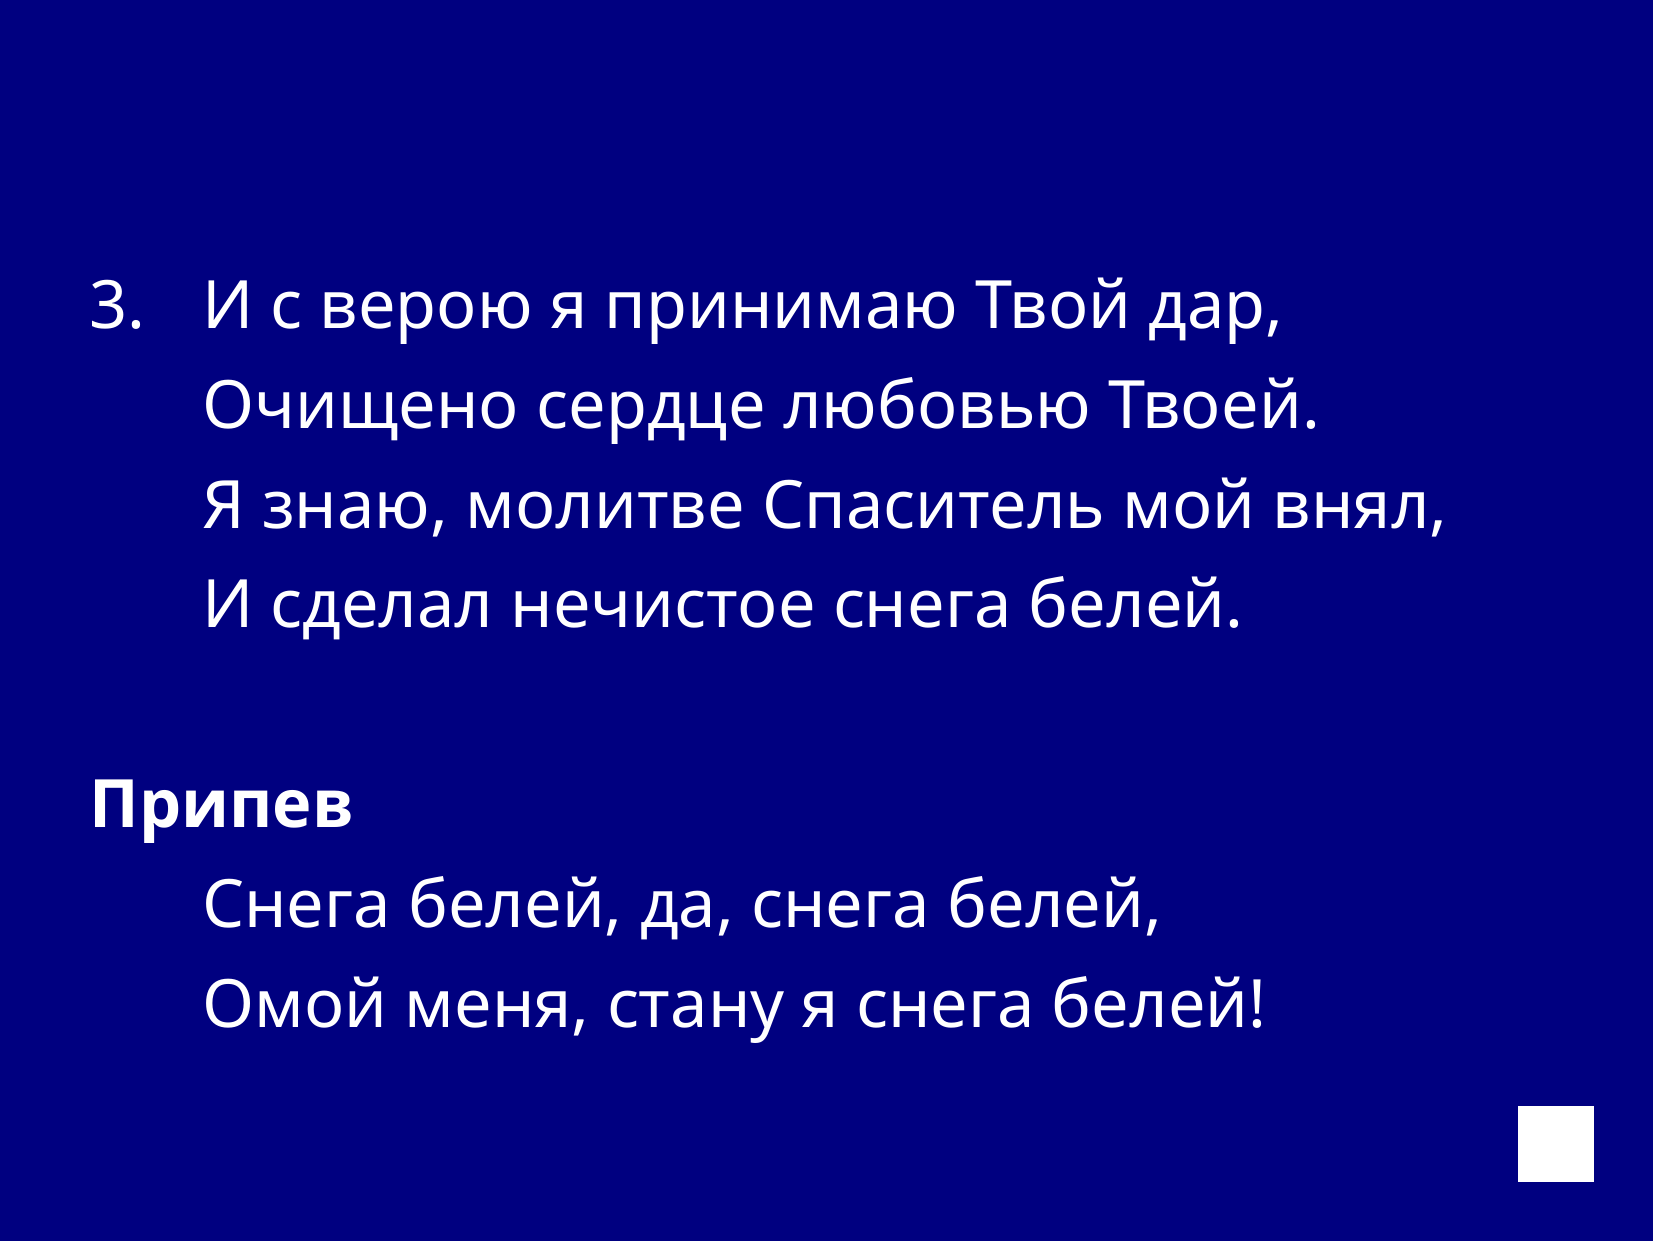

3.	И с верою я принимаю Твой дар,
	Очищено сердце любовью Твоей.
	Я знаю, молитве Спаситель мой внял,
	И сделал нечистое снега белей.
Припев
	Снега белей, да, снега белей,
	Омой меня, стану я снега белей!